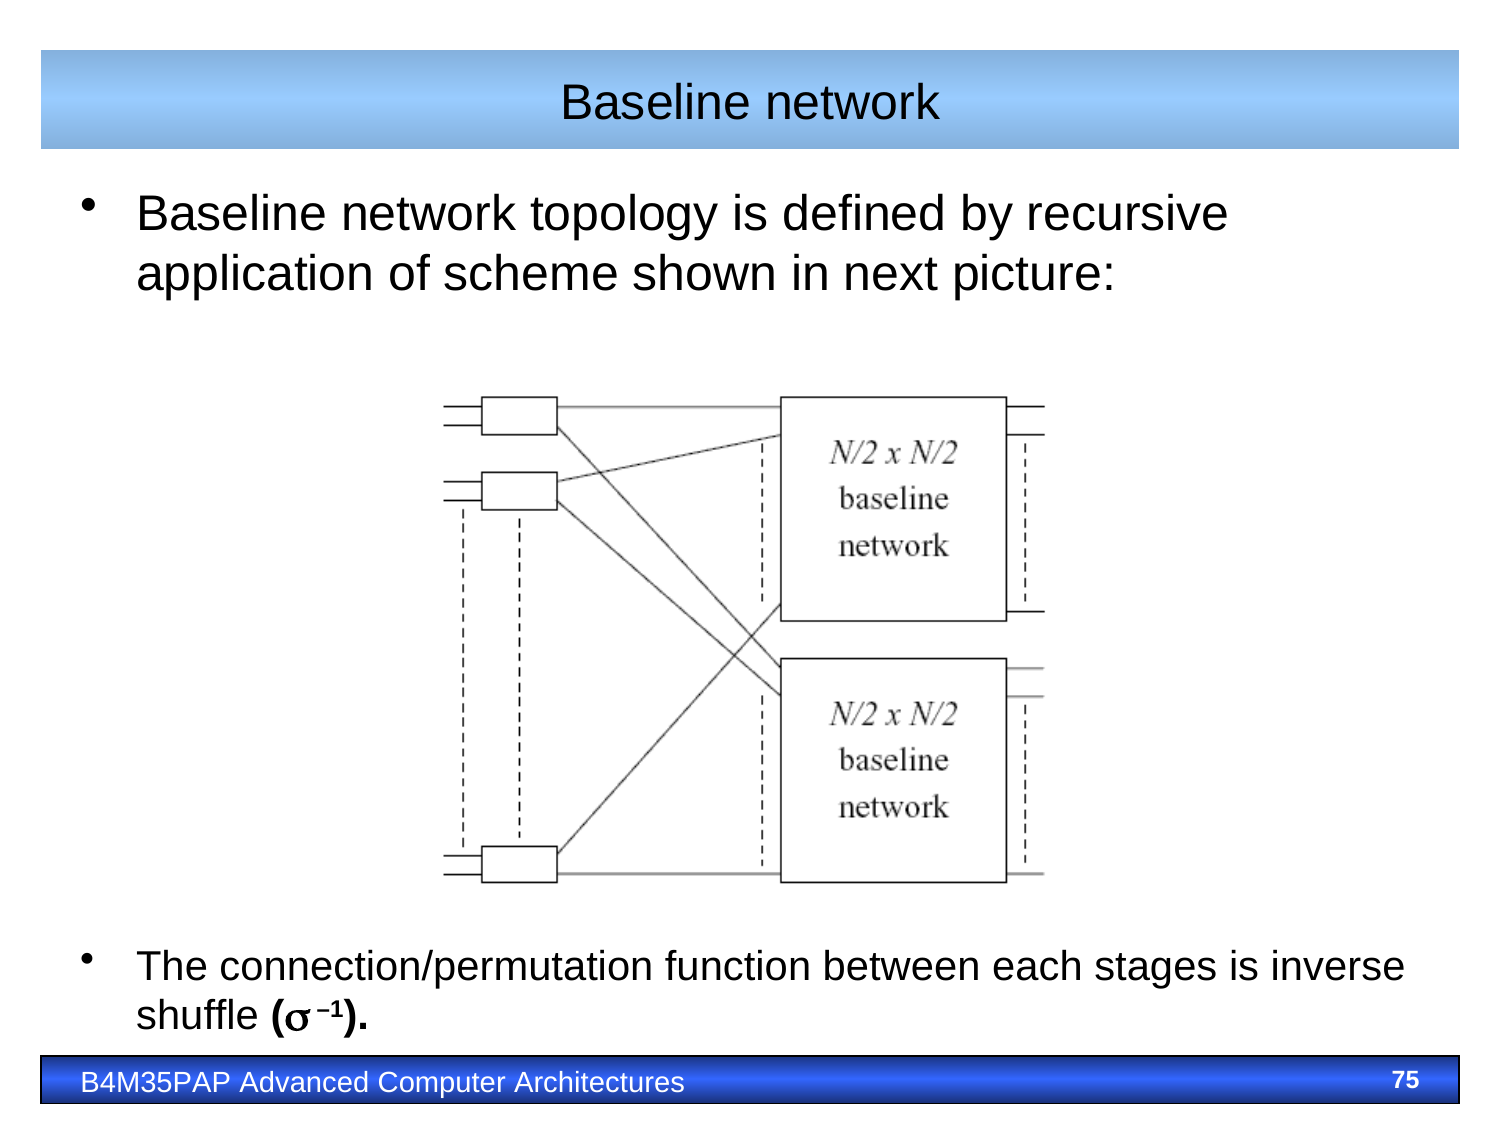

# Baseline network
Baseline network topology is defined by recursive application of scheme shown in next picture:
The connection/permutation function between each stages is inverse shuffle ( –1).